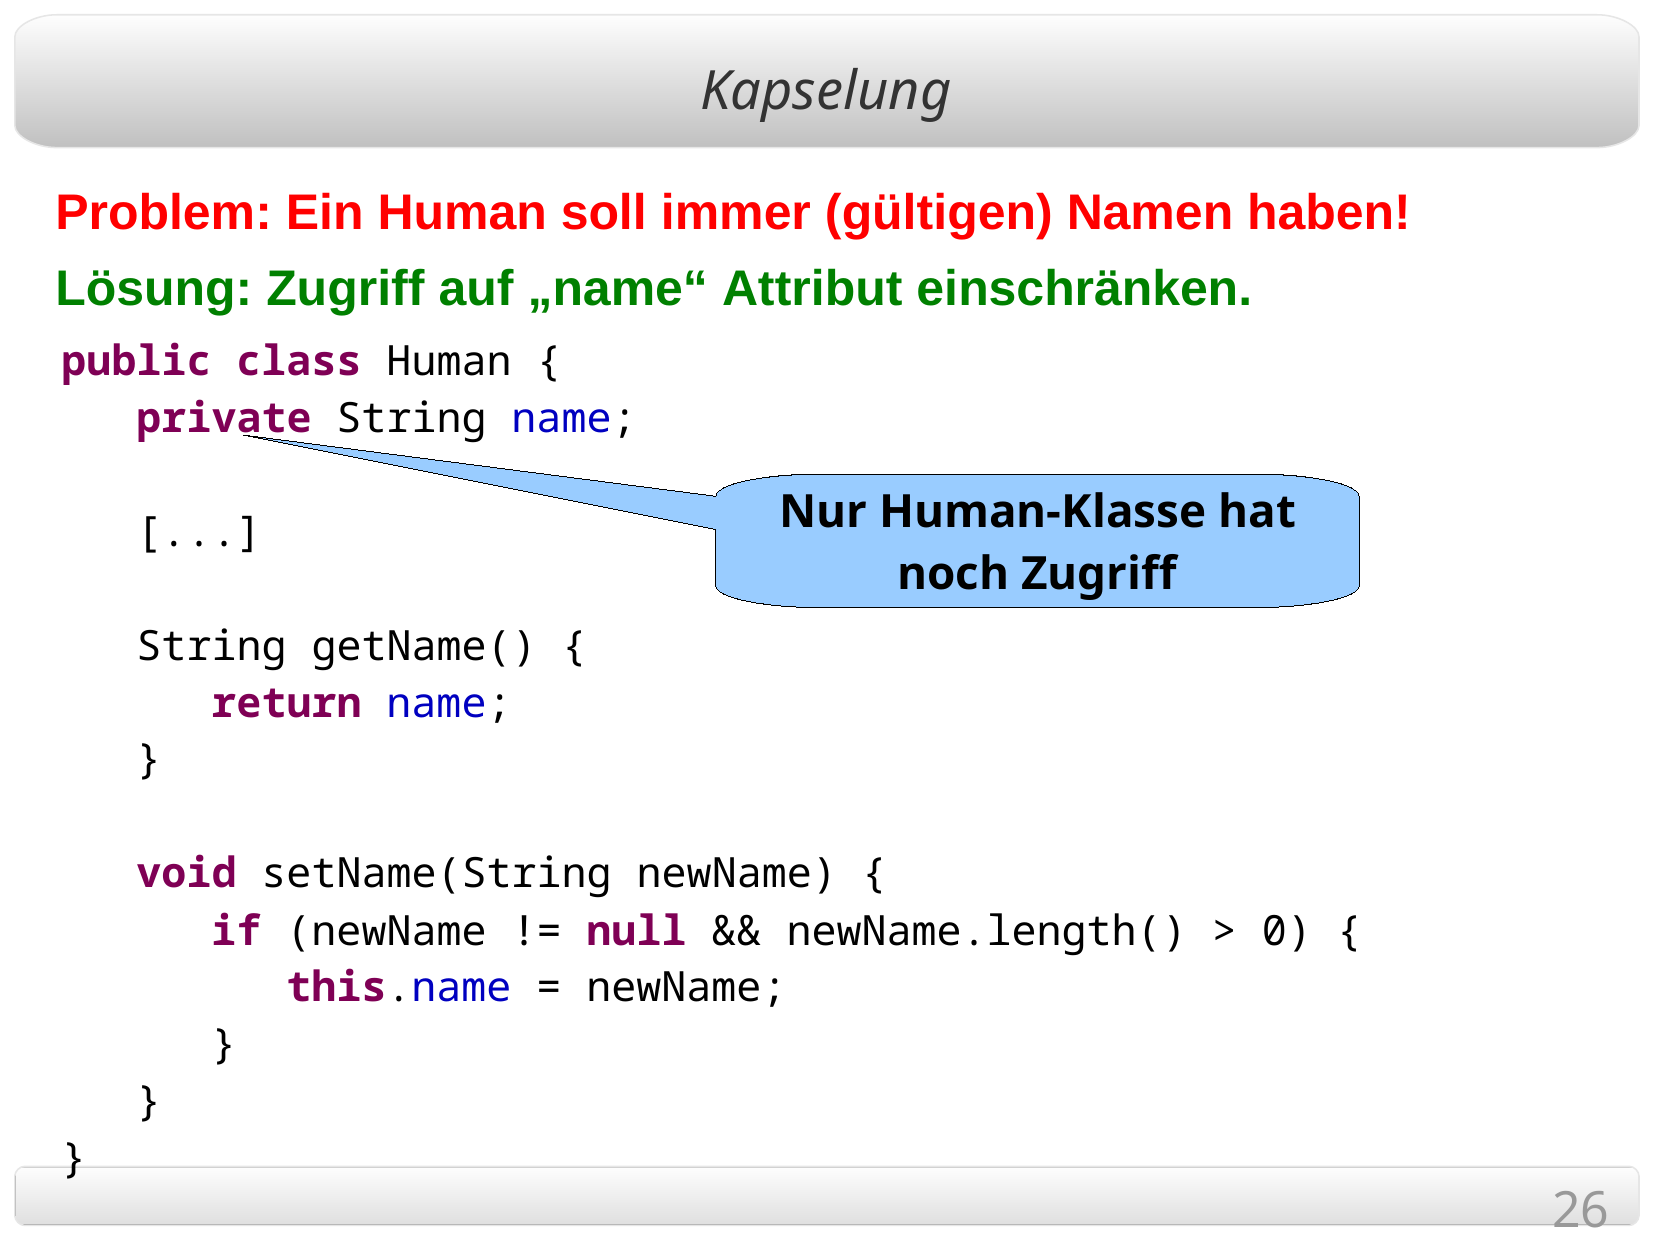

# Kapselung
Problem: Ein Human soll immer (gültigen) Namen haben!
Lösung: Zugriff auf „name“ Attribut einschränken.
public class Human {
	private String name;
	[...]
	String getName() {
		return name;
	}
	void setName(String newName) {
		if (newName != null && newName.length() > 0) {
			this.name = newName;
		}
	}
}
Nur Human-Klasse hat
noch Zugriff